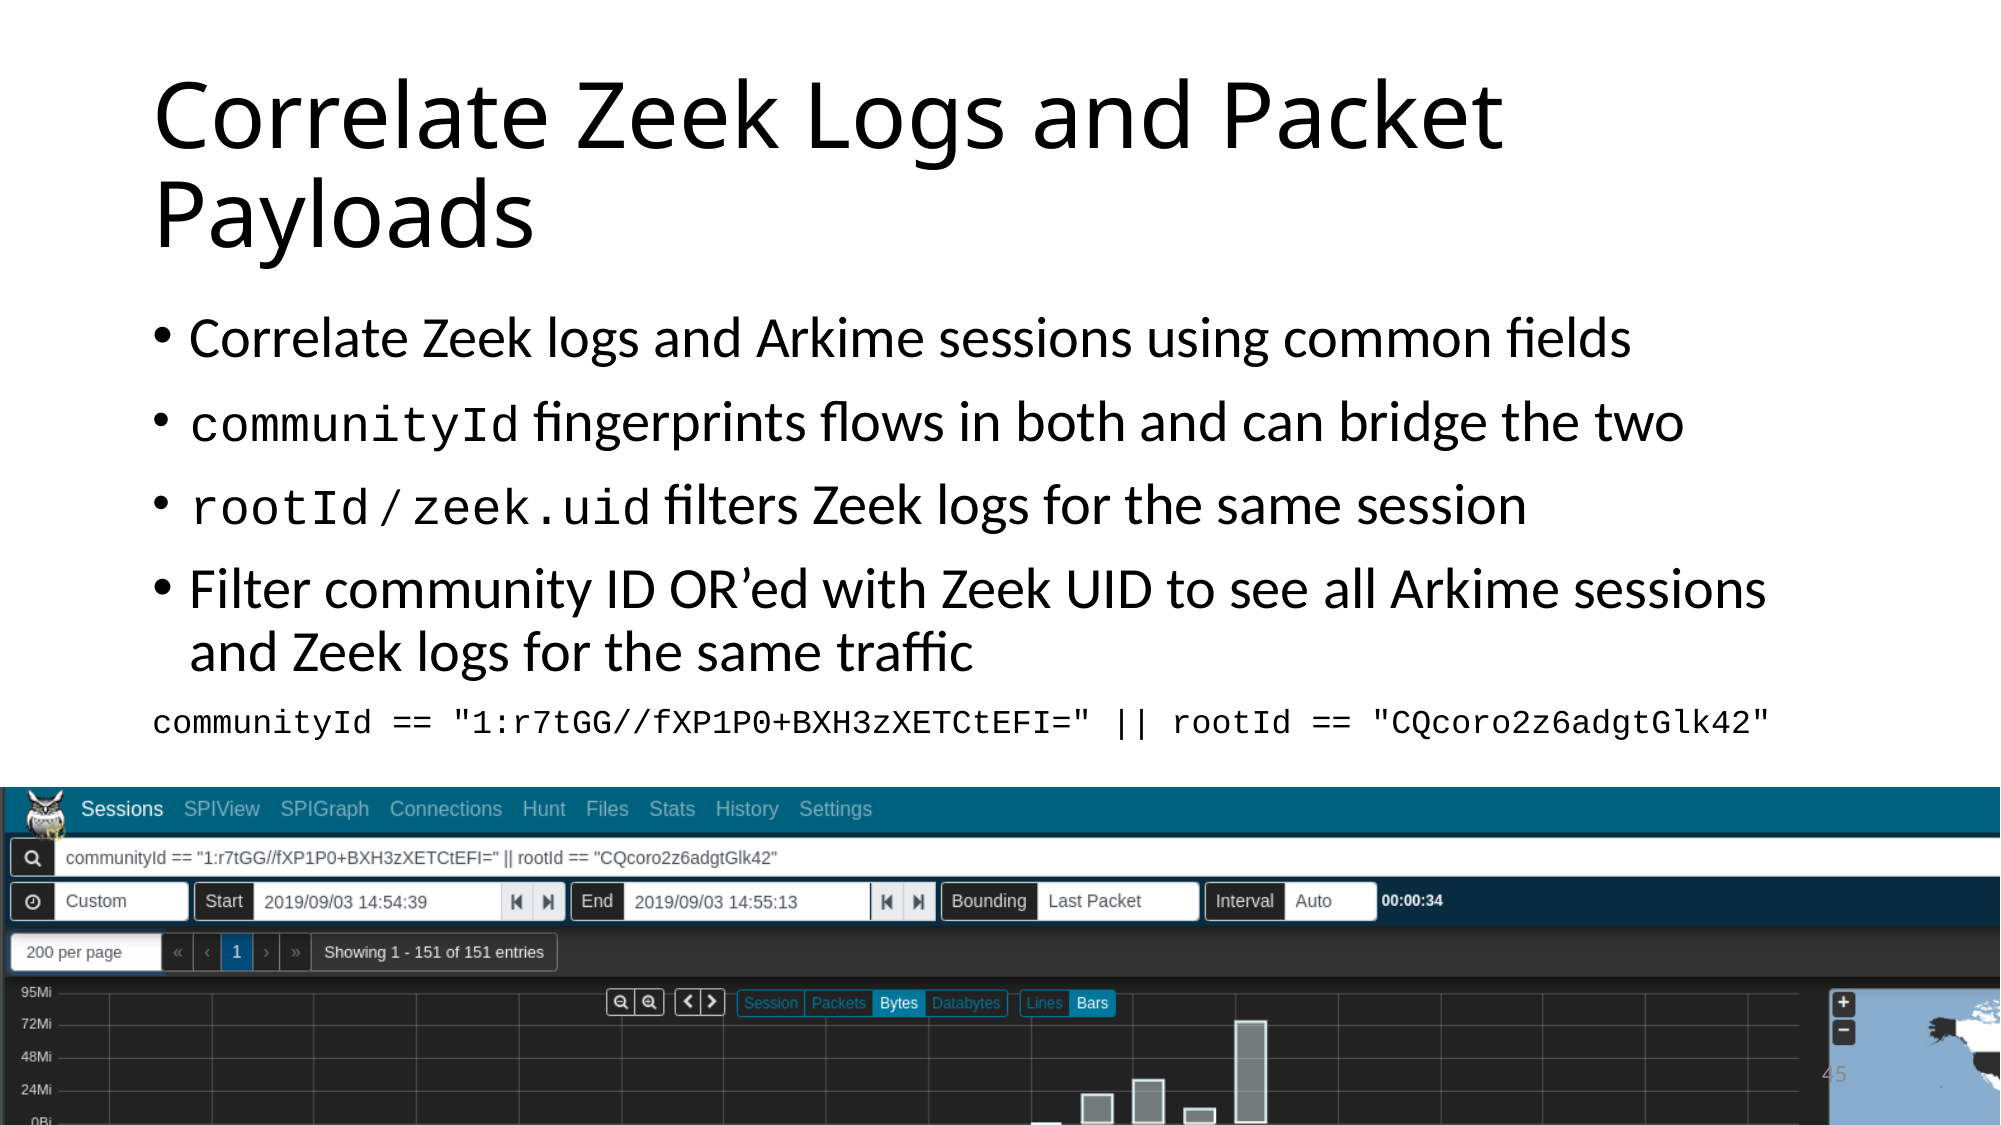

# Correlate Zeek Logs and Packet Payloads
Correlate Zeek logs and Arkime sessions using common fields
communityId fingerprints flows in both and can bridge the two
rootId / zeek.uid filters Zeek logs for the same session
Filter community ID OR’ed with Zeek UID to see all Arkime sessions and Zeek logs for the same traffic
communityId == "1:r7tGG//fXP1P0+BXH3zXETCtEFI=" || rootId == "CQcoro2z6adgtGlk42"